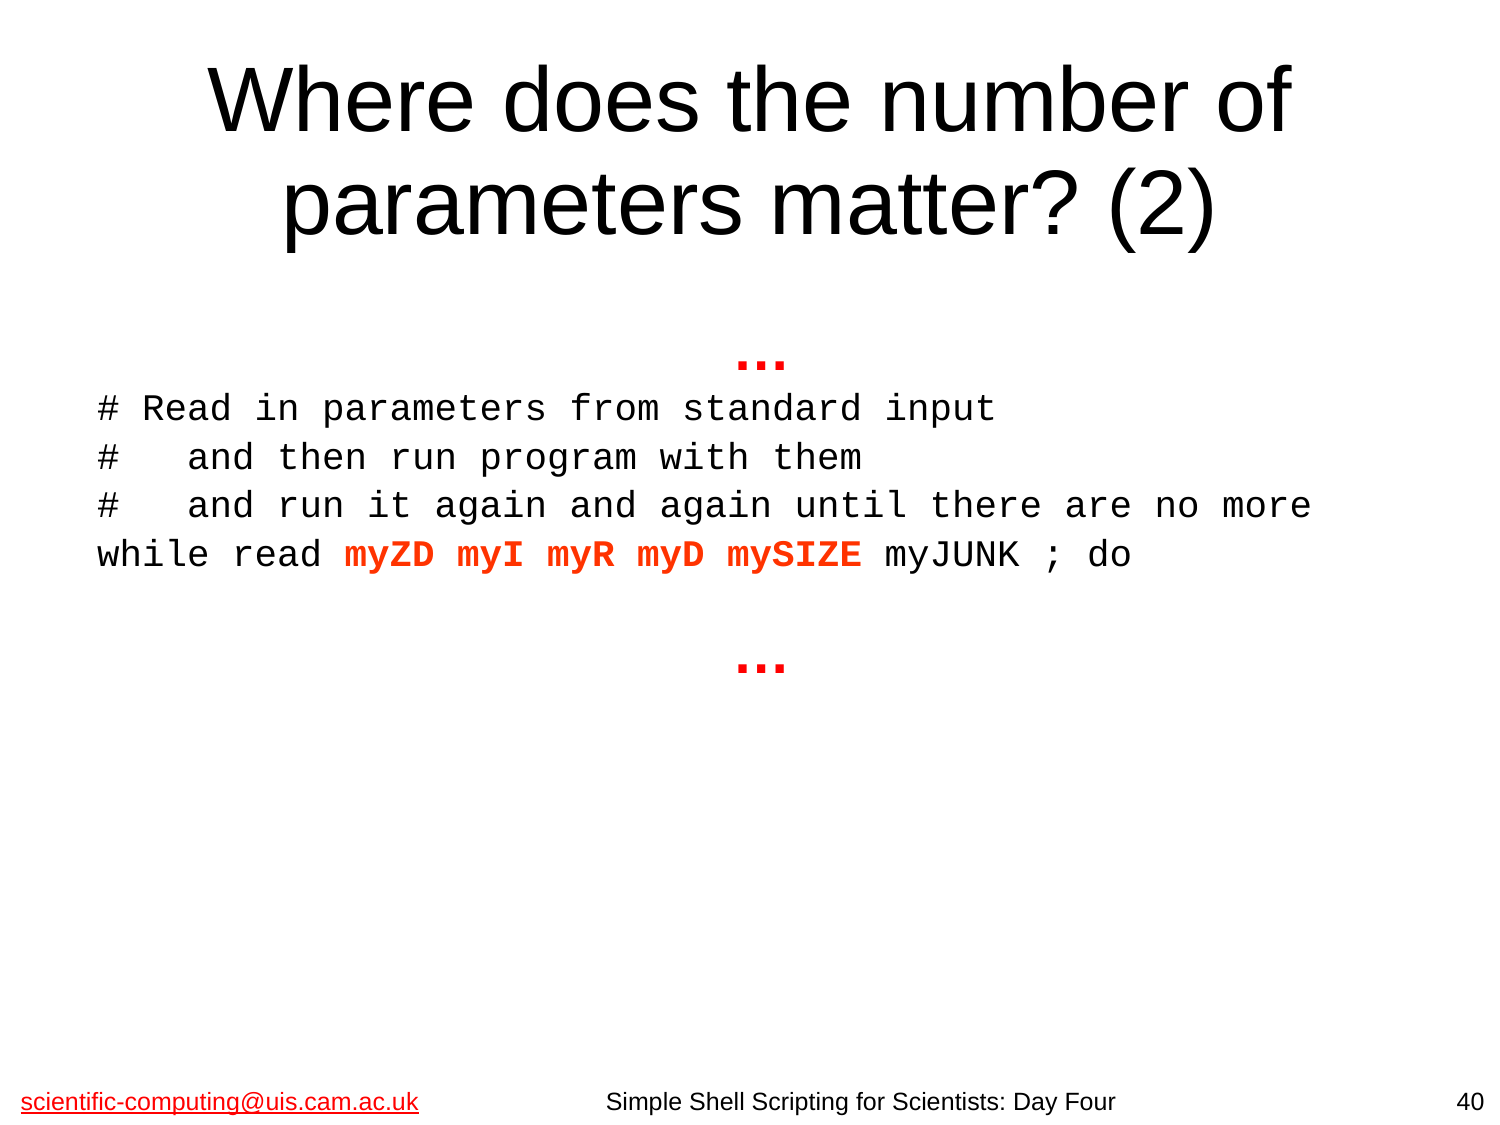

# Where does the number of parameters matter? (2)
…
# Read in parameters from standard input
# and then run program with them
# and run it again and again until there are no more
while read myZD myI myR myD mySIZE myJUNK ; do
…
escience-support@ucs.cam.ac.uk	Simple Shell Scripting for Scientists: Day Three
40